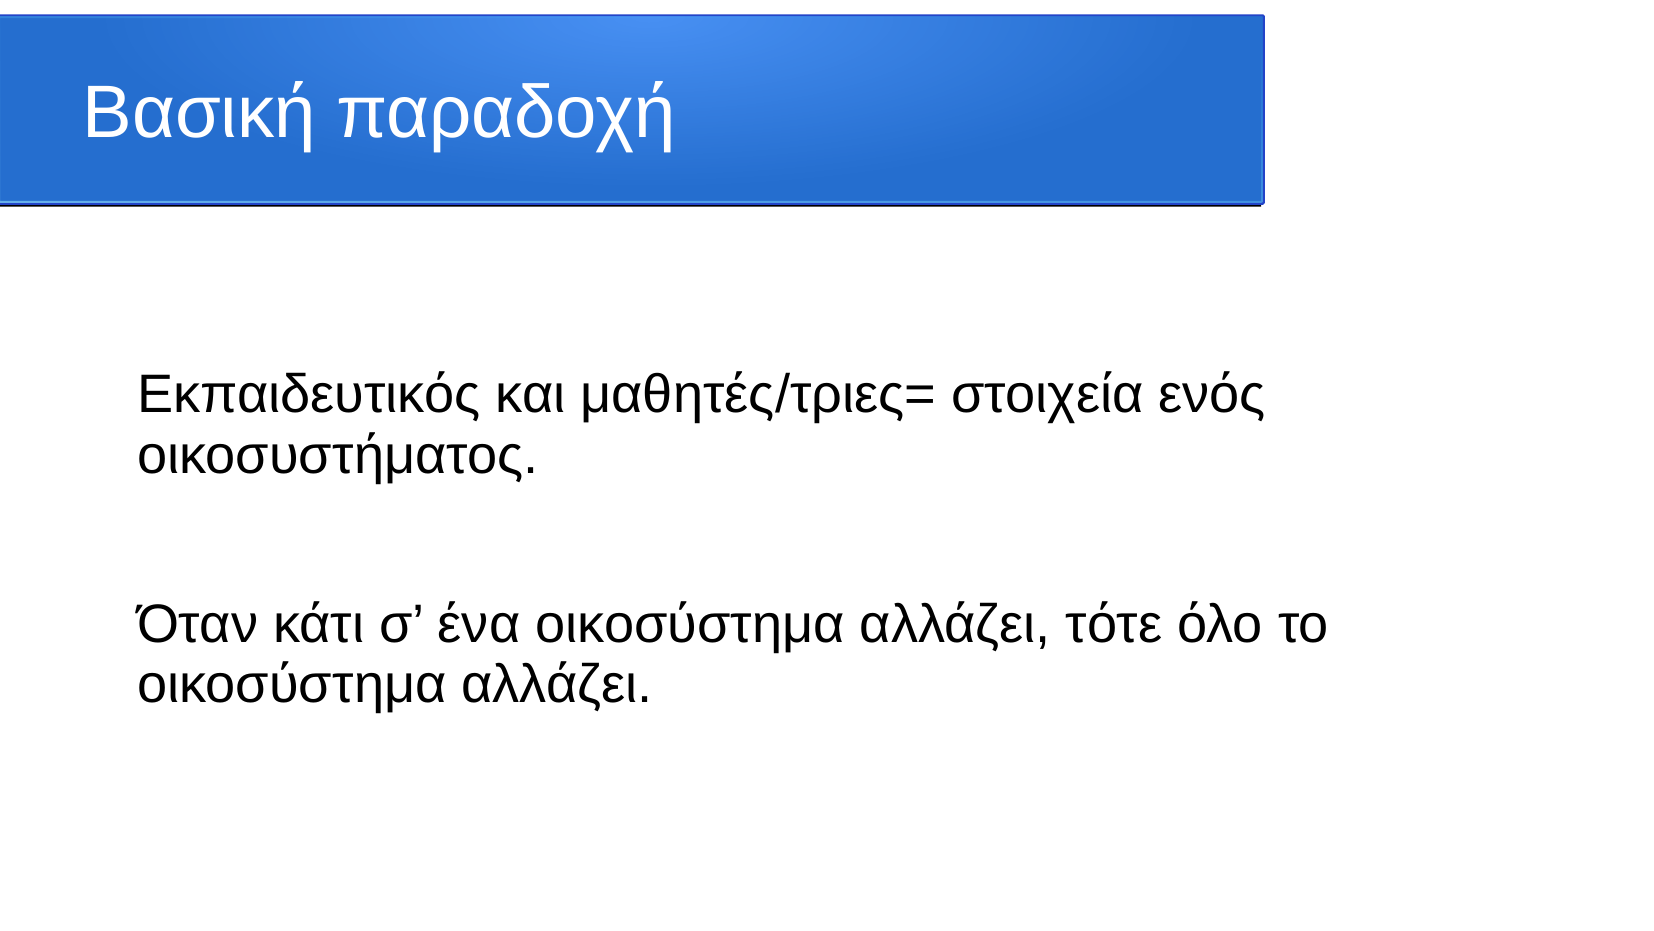

# Βασική παραδοχή
Εκπαιδευτικός και μαθητές/τριες= στοιχεία ενός οικοσυστήματος.
Όταν κάτι σ’ ένα οικοσύστημα αλλάζει, τότε όλο το οικοσύστημα αλλάζει.